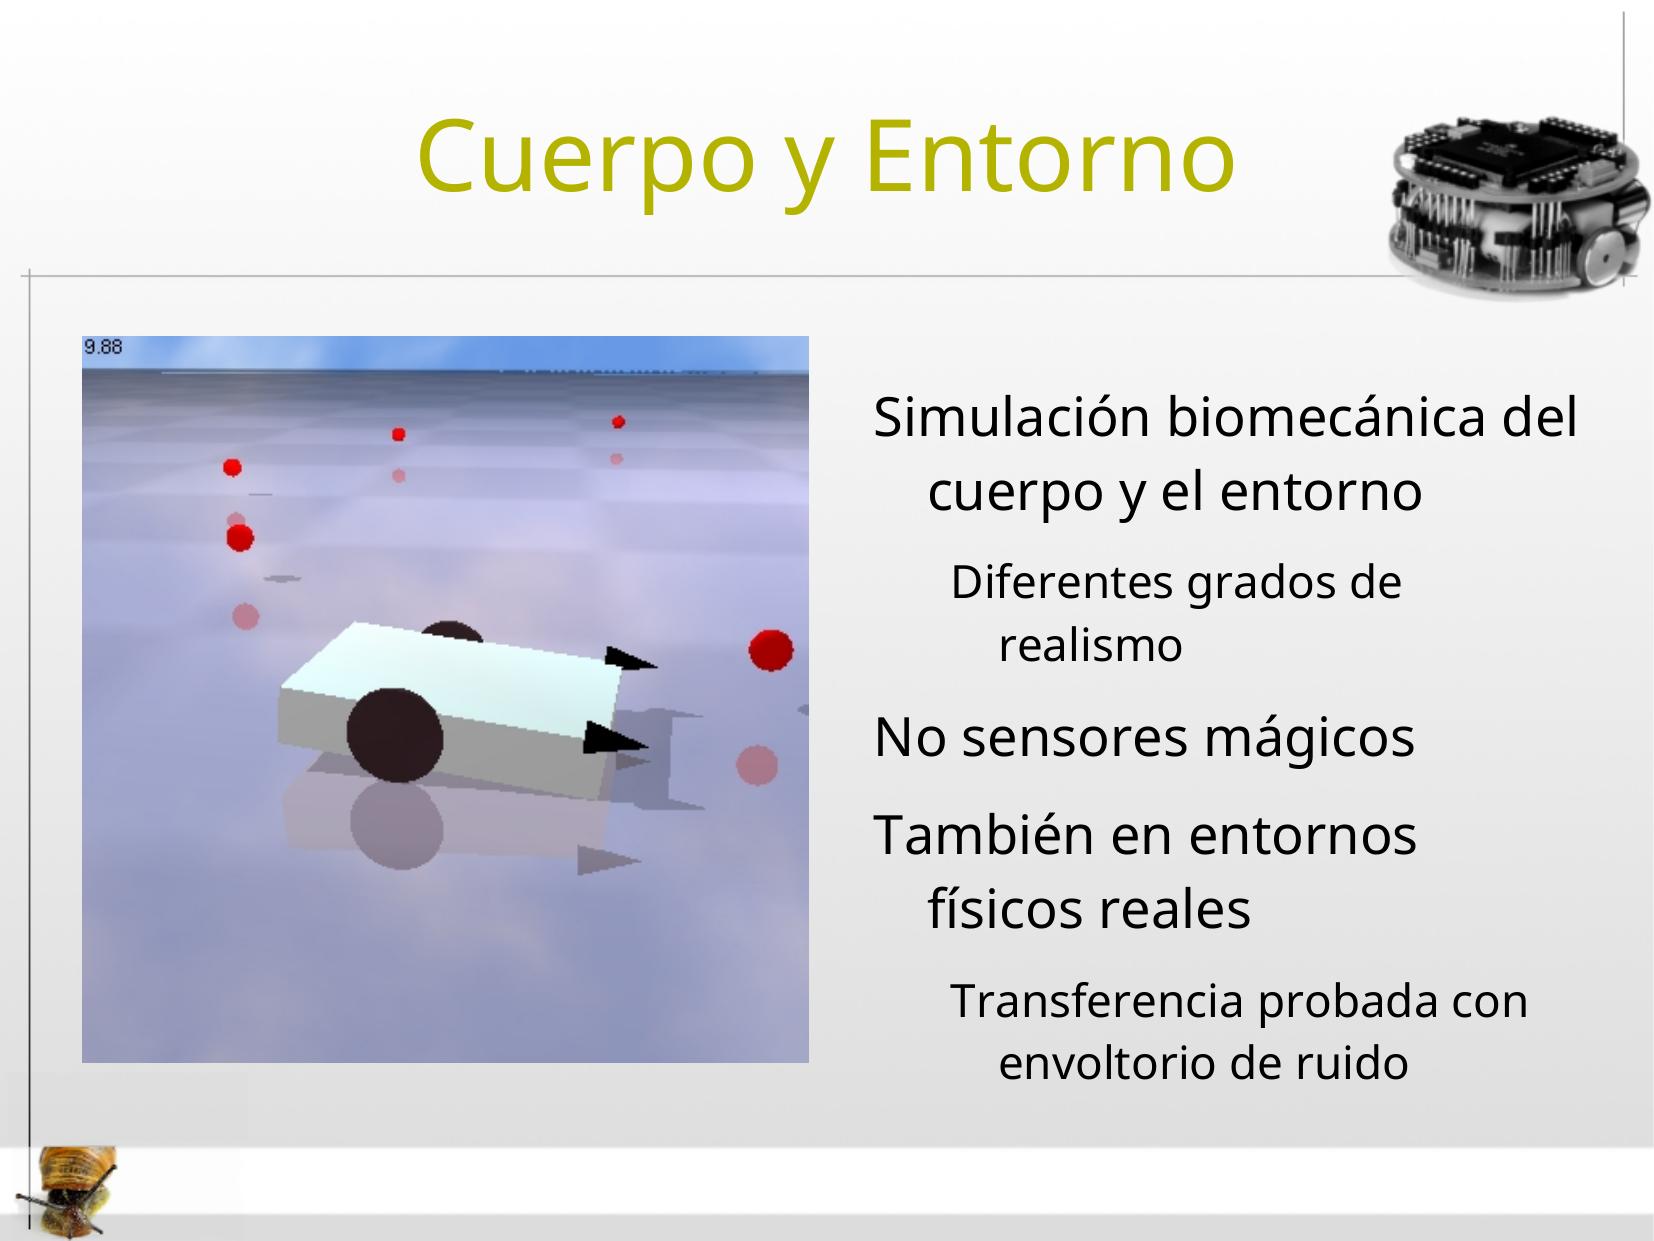

# Cuerpo y Entorno
Simulación biomecánica del cuerpo y el entorno
Diferentes grados de realismo
No sensores mágicos
También en entornos físicos reales
Transferencia probada con envoltorio de ruido